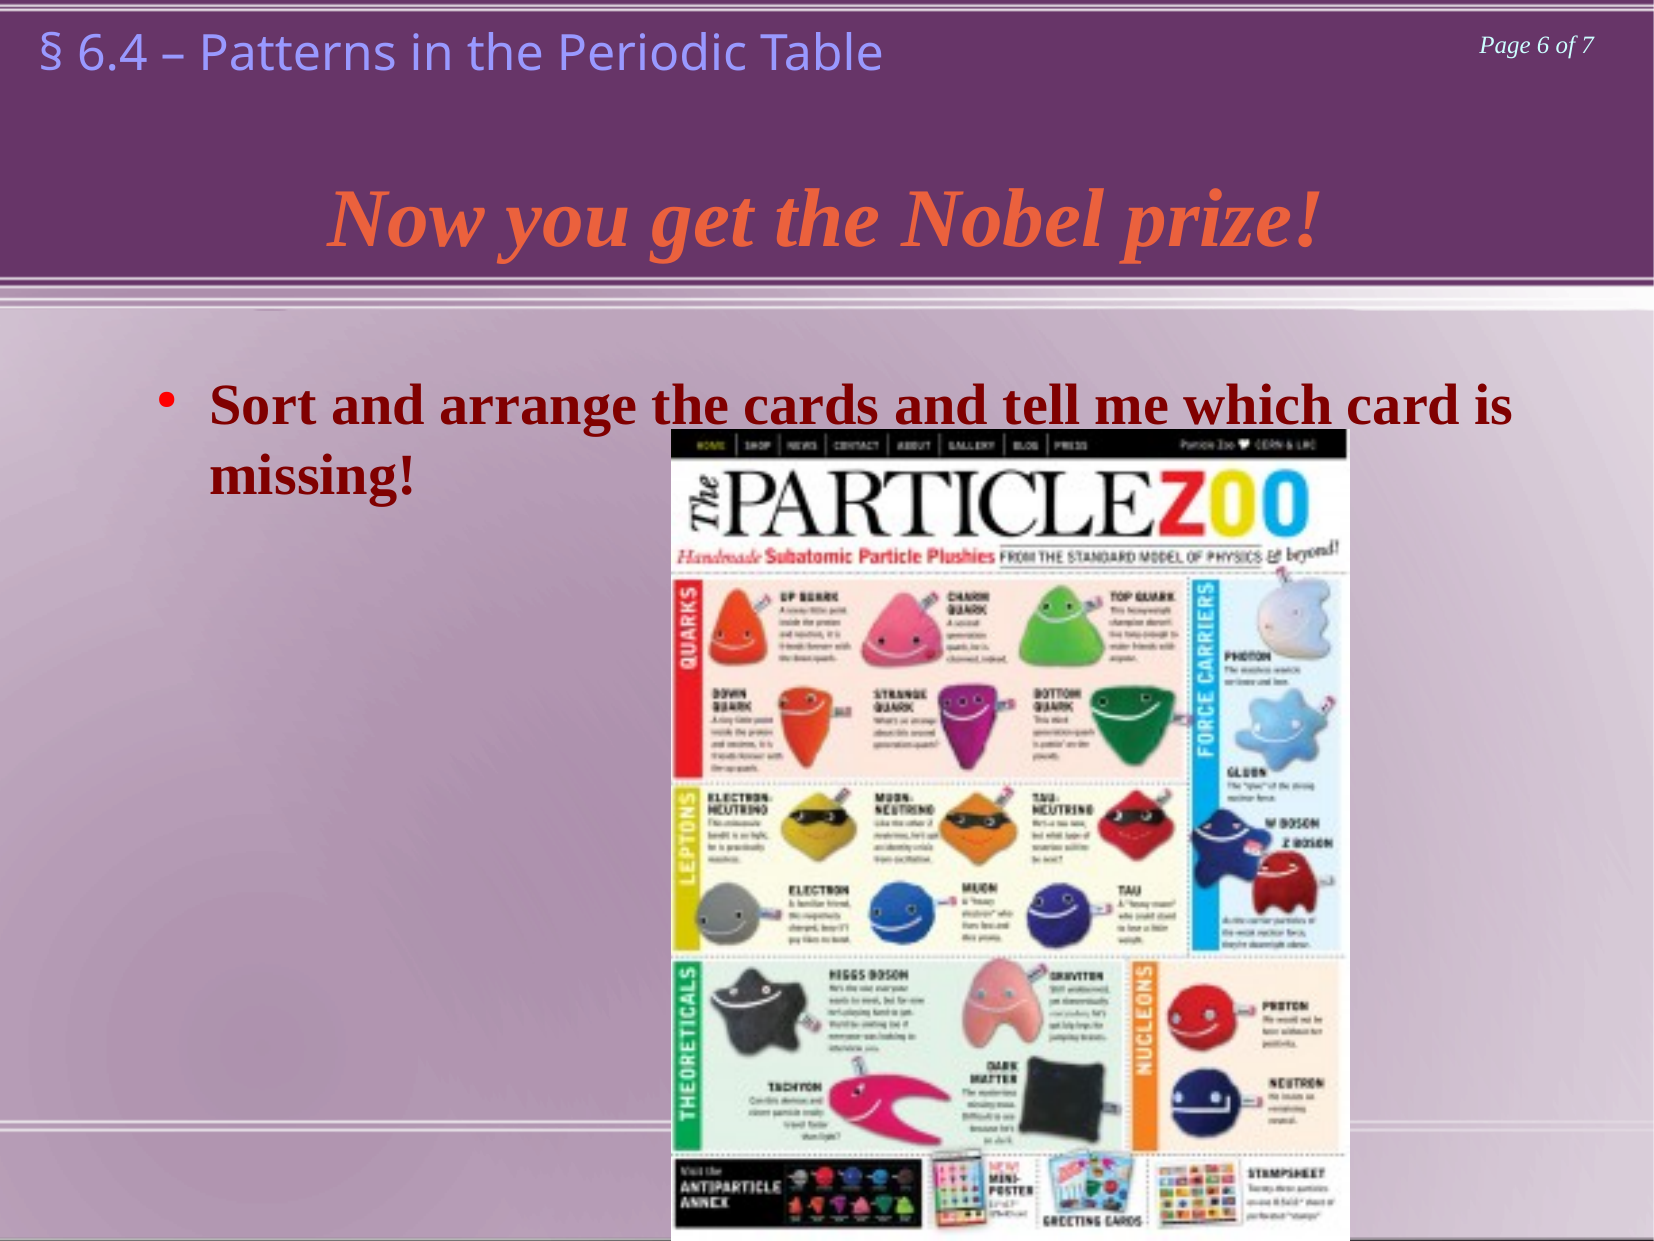

§ 6.4 – Patterns in the Periodic Table
Page of 7
# Now you get the Nobel prize!
Sort and arrange the cards and tell me which card is missing!